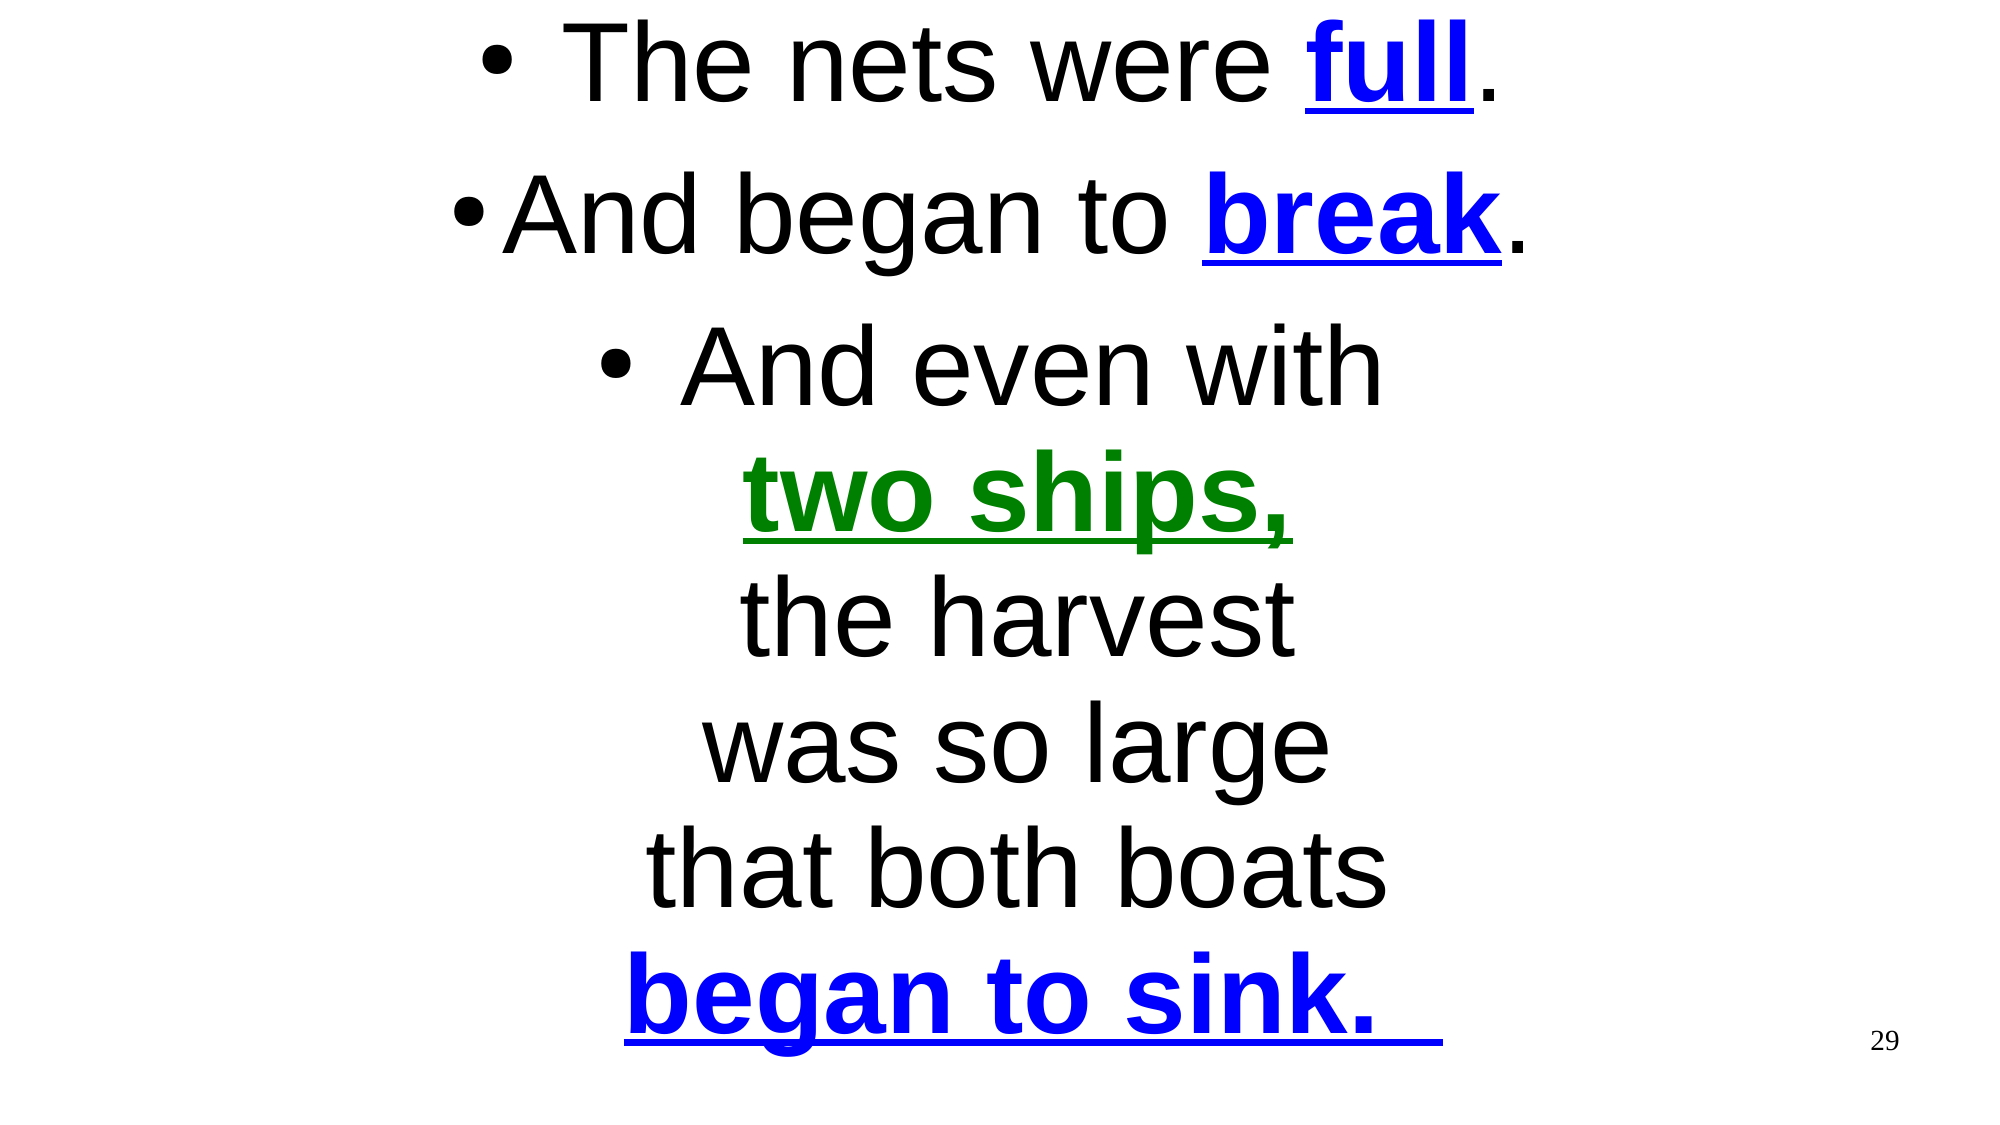

# The nets were full.
And began to break.
 And even with
two ships,
the harvest
was so large
that both boats
began to sink.
29